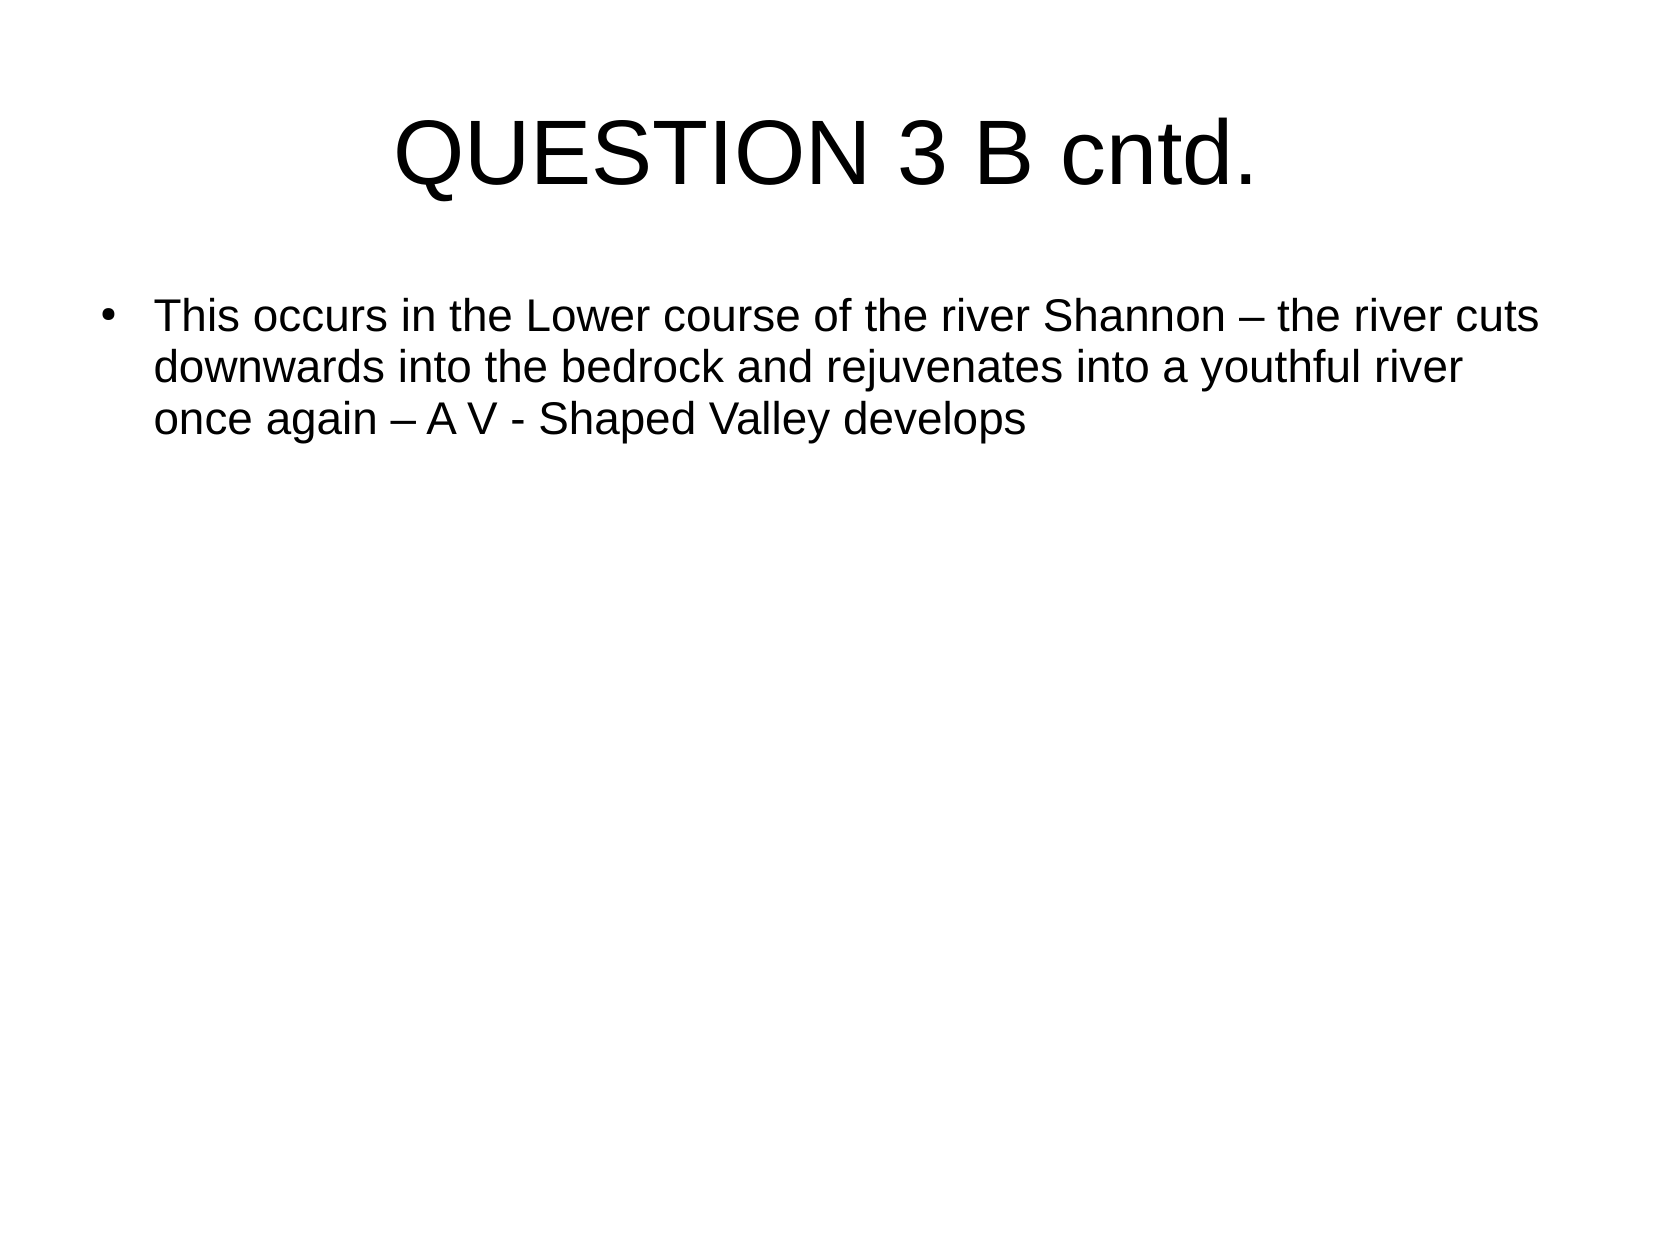

# QUESTION 3 B cntd.
This occurs in the Lower course of the river Shannon – the river cuts downwards into the bedrock and rejuvenates into a youthful river once again – A V - Shaped Valley develops